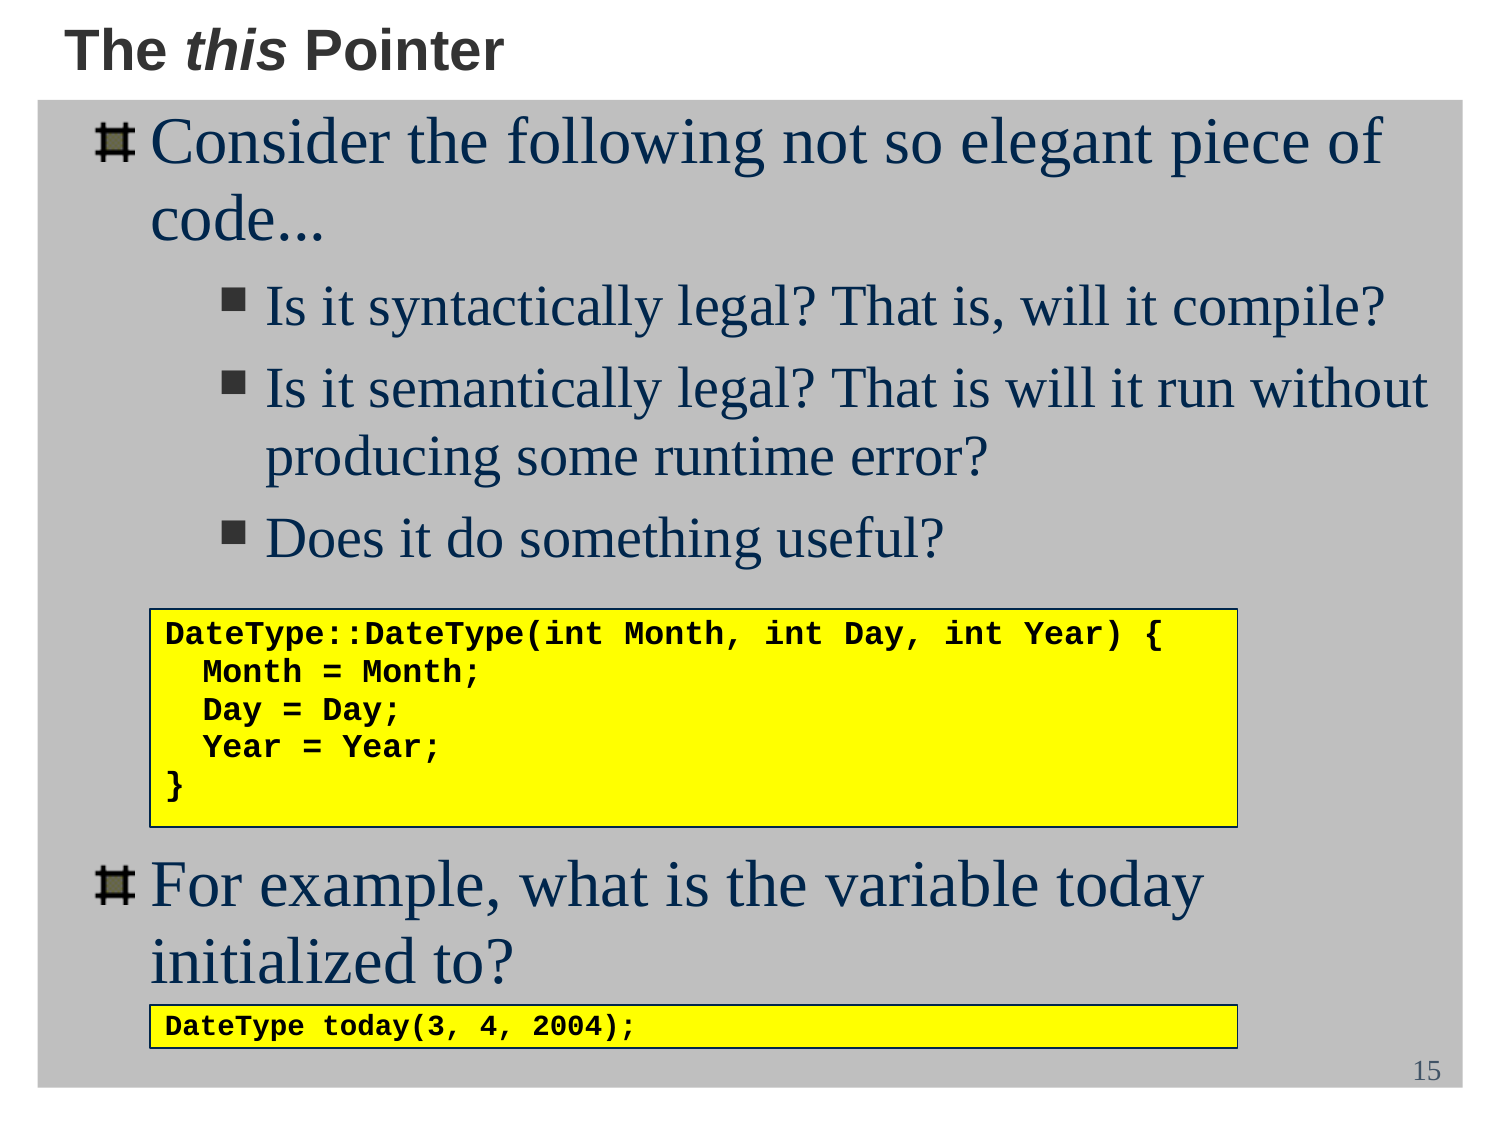

# The this Pointer
Consider the following not so elegant piece of code...
Is it syntactically legal? That is, will it compile?
Is it semantically legal? That is will it run without producing some runtime error?
Does it do something useful?
For example, what is the variable today initialized to?
DateType::DateType(int Month, int Day, int Year) {
	Month = Month;
	Day = Day;
	Year = Year;
}
DateType today(3, 4, 2004);